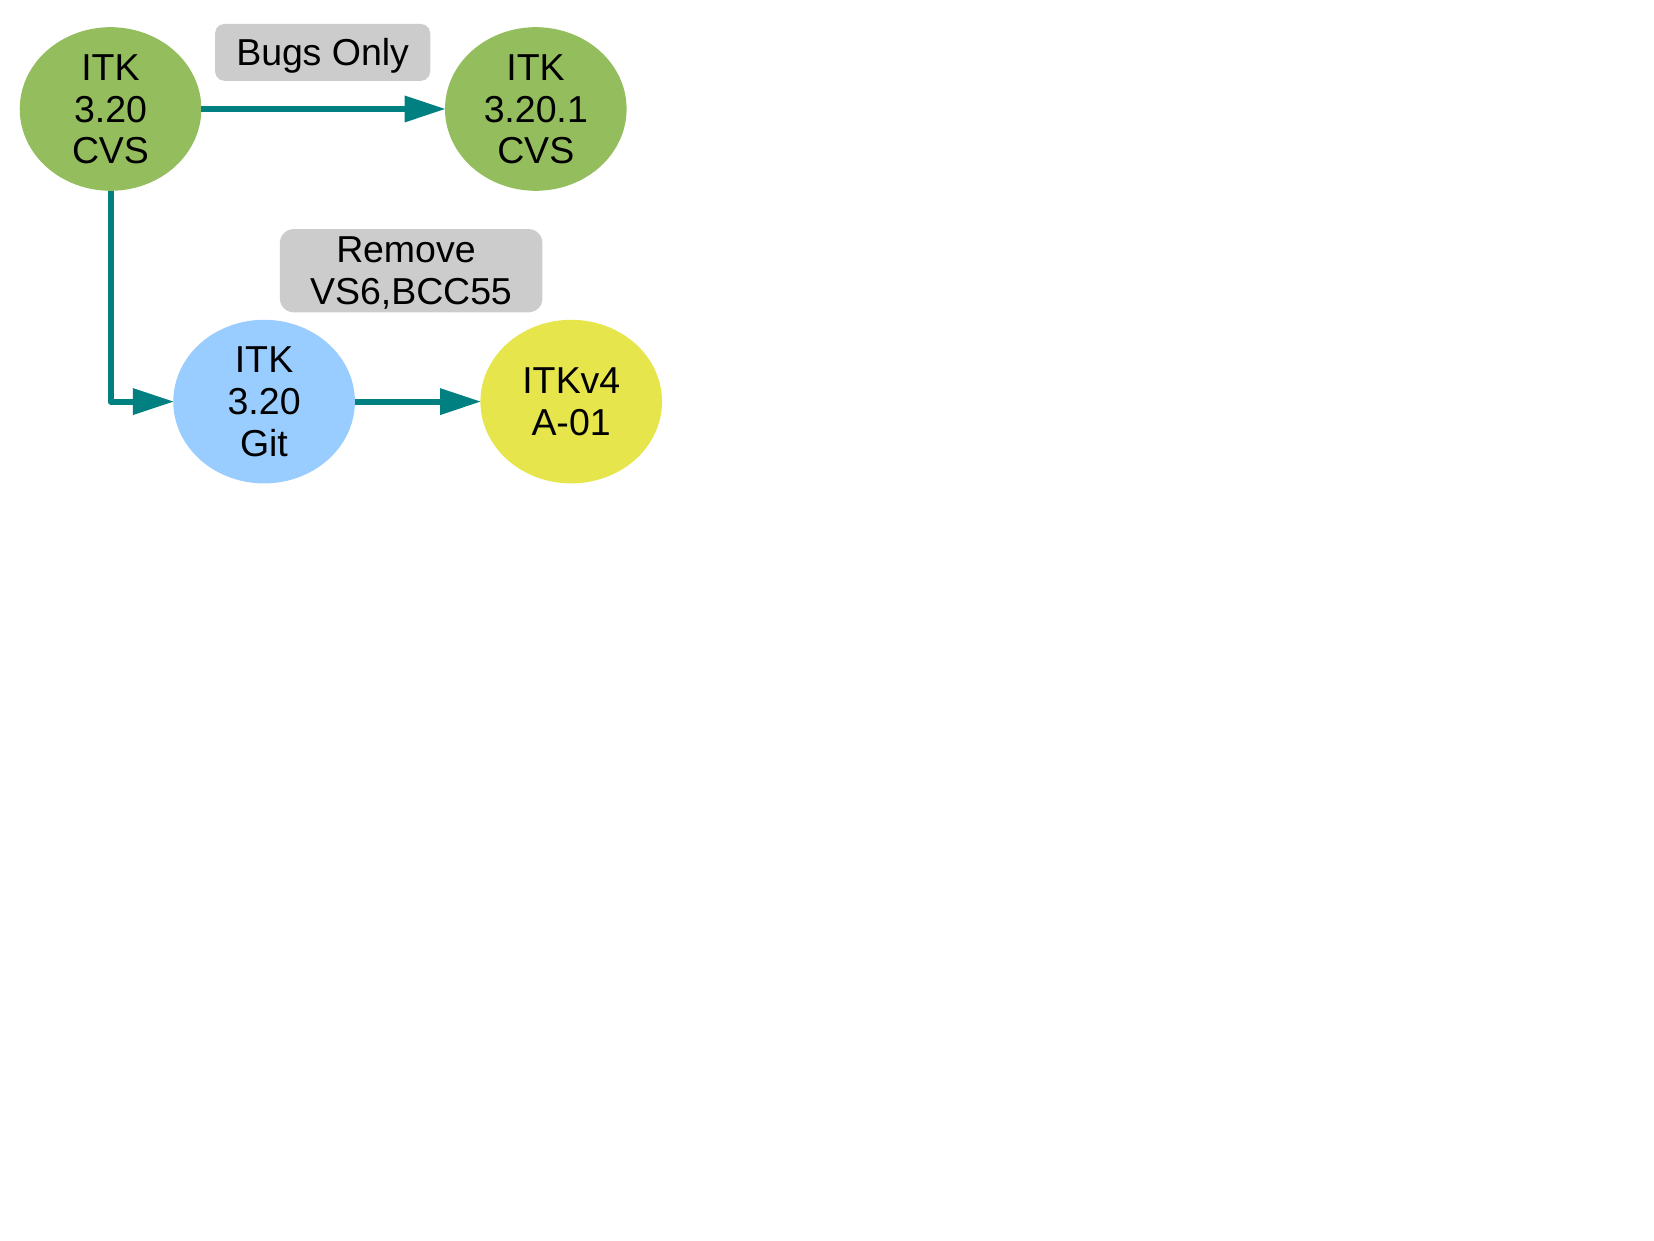

Bugs Only
ITK
3.20
CVS
ITK
3.20.1
CVS
Remove
VS6,BCC55
ITK
3.20
Git
ITKv4
A-01